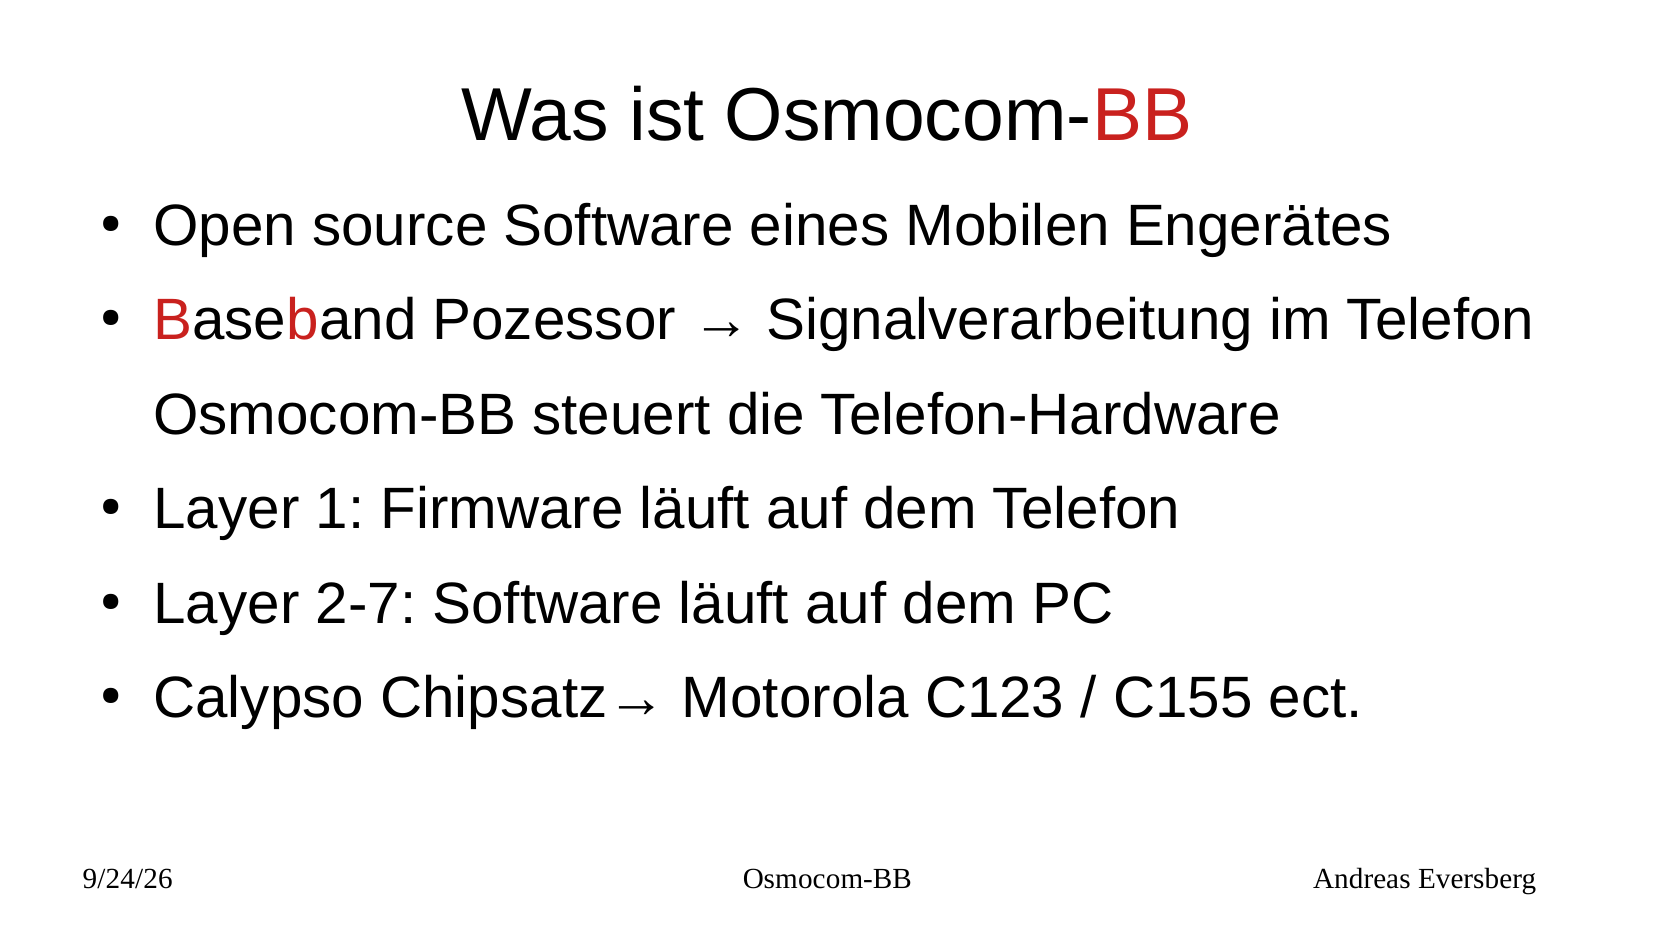

# Was ist Osmocom-BB
Open source Software eines Mobilen Engerätes
Baseband Pozessor → Signalverarbeitung im Telefon
Osmocom-BB steuert die Telefon-Hardware
Layer 1: Firmware läuft auf dem Telefon
Layer 2-7: Software läuft auf dem PC
Calypso Chipsatz→ Motorola C123 / C155 ect.